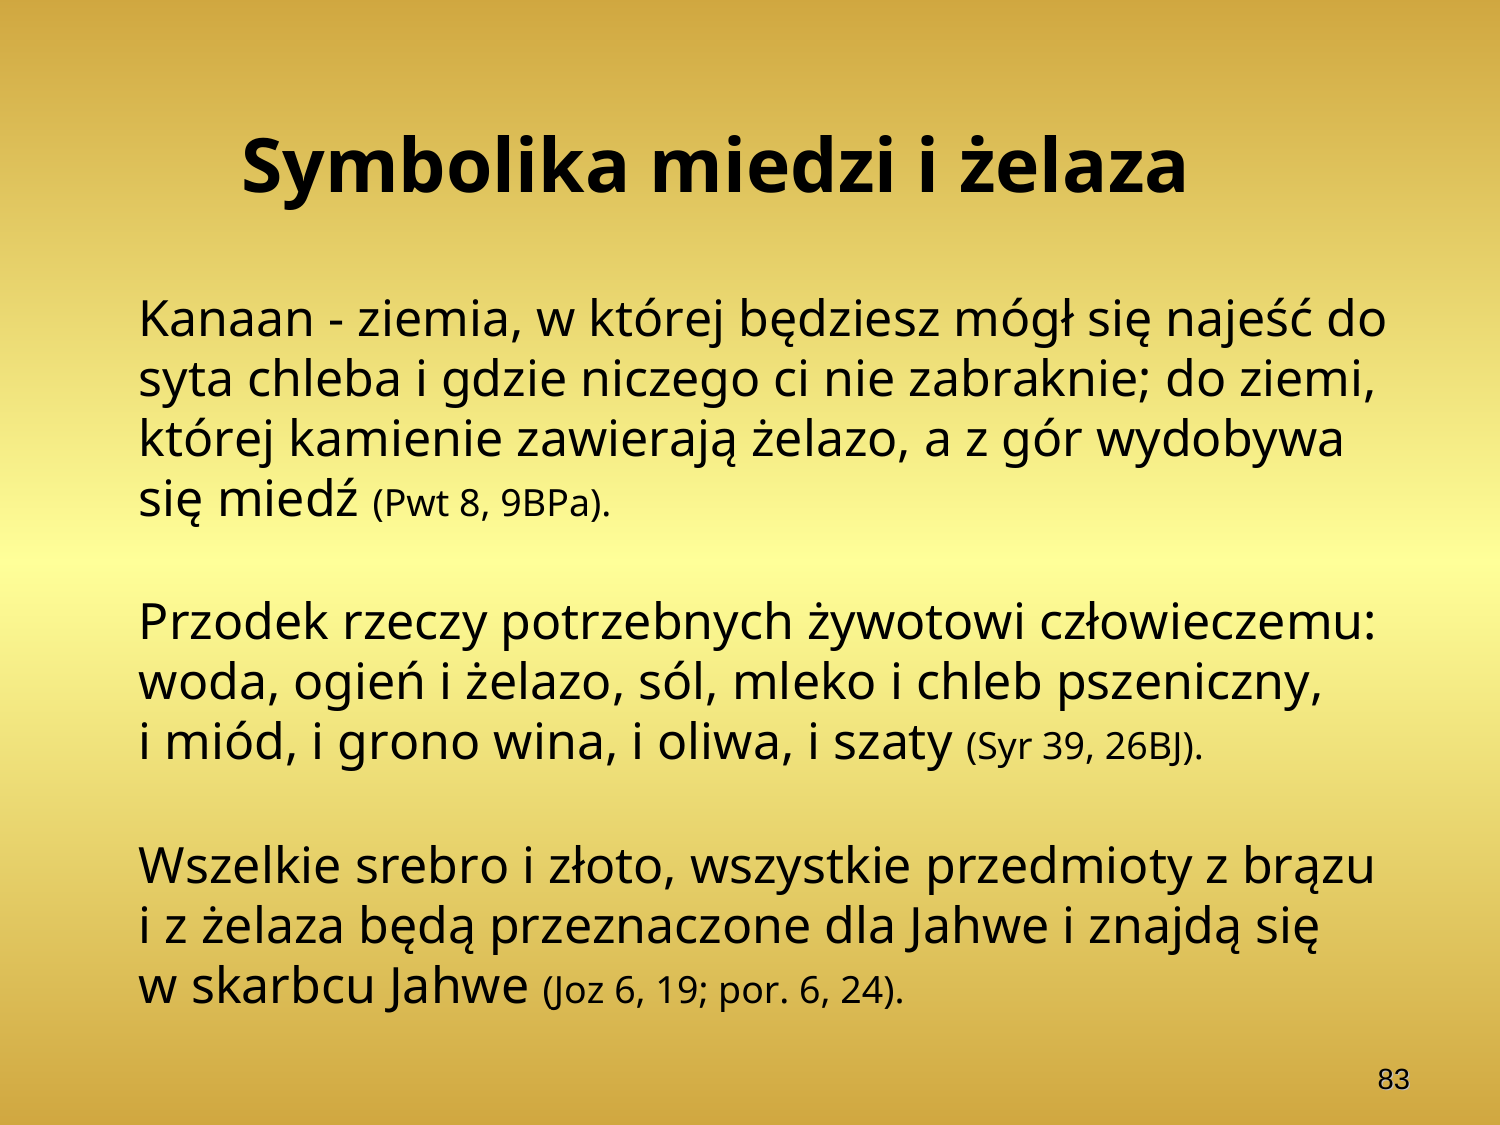

# Symbolika miedzi i żelaza
Kanaan - ziemia, w której będziesz mógł się najeść do
syta chleba i gdzie niczego ci nie zabraknie; do ziemi, której kamienie zawierają żelazo, a z gór wydobywa się miedź (Pwt 8, 9BPa).
Przodek rzeczy potrzebnych żywotowi człowieczemu:
woda, ogień i żelazo, sól, mleko i chleb pszeniczny,
i miód, i grono wina, i oliwa, i szaty (Syr 39, 26BJ).
Wszelkie srebro i złoto, wszystkie przedmioty z brązu
i z żelaza będą przeznaczone dla Jahwe i znajdą się
w skarbcu Jahwe (Joz 6, 19; por. 6, 24).